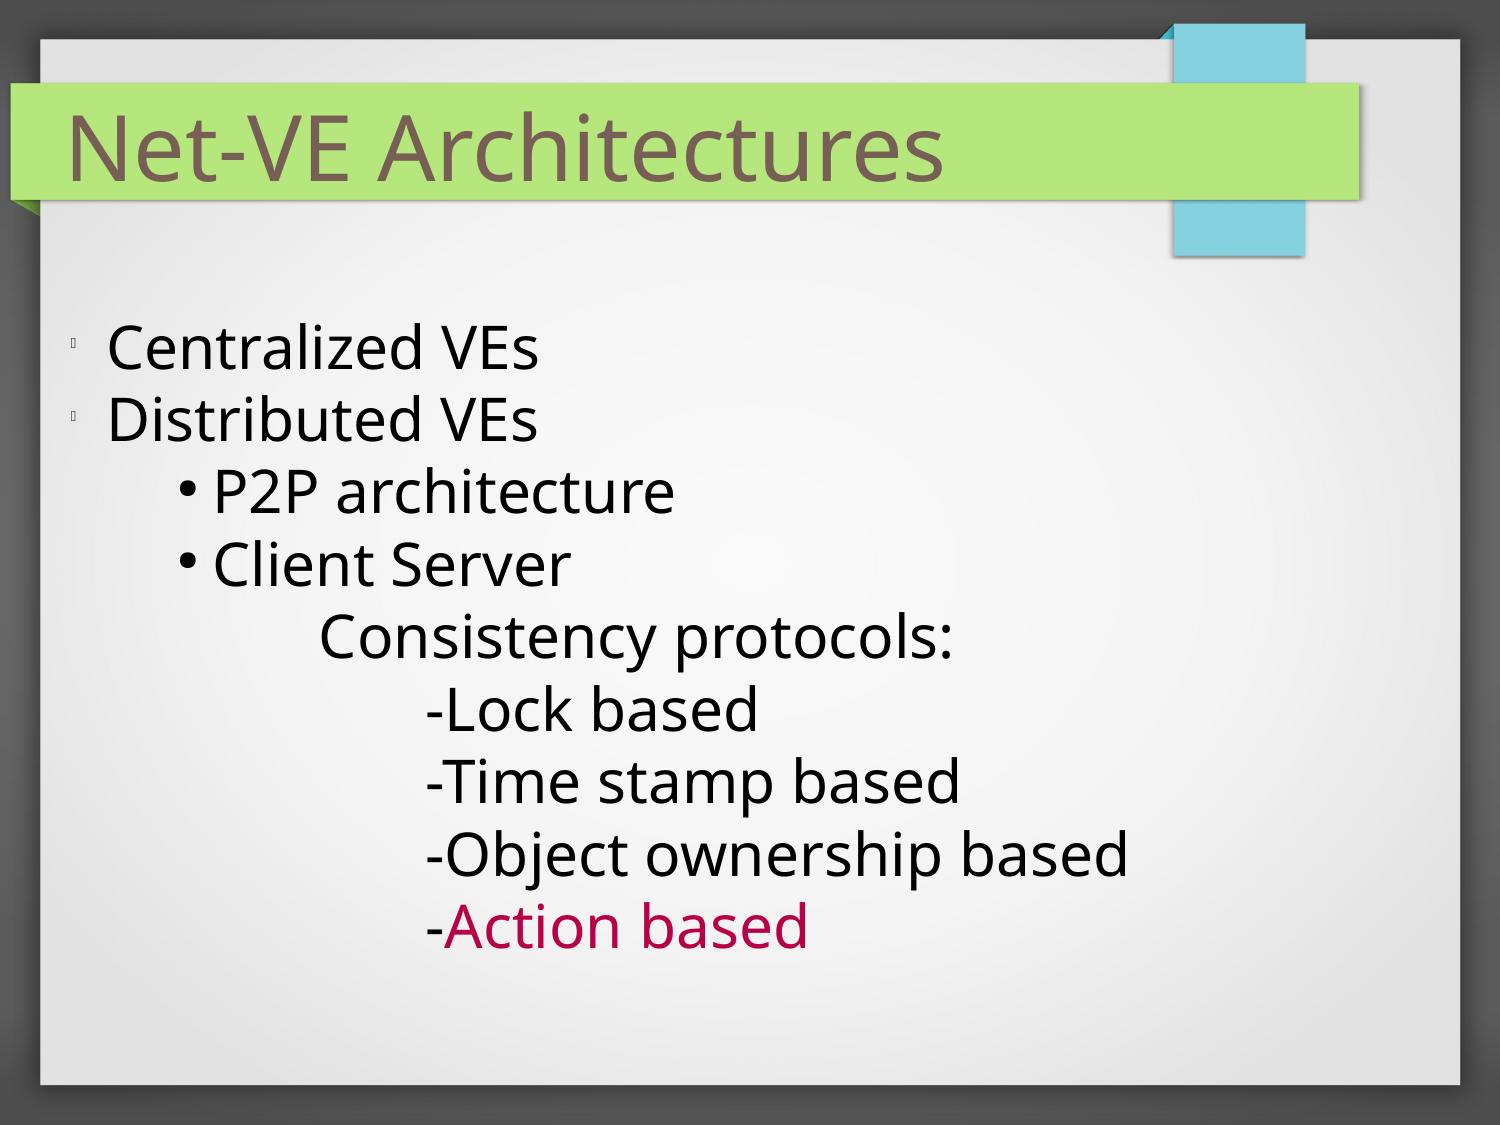

Net-VE Architectures
Centralized VEs
Distributed VEs
P2P architecture
Client Server
Consistency protocols:
-Lock based
-Time stamp based
-Object ownership based
-Action based